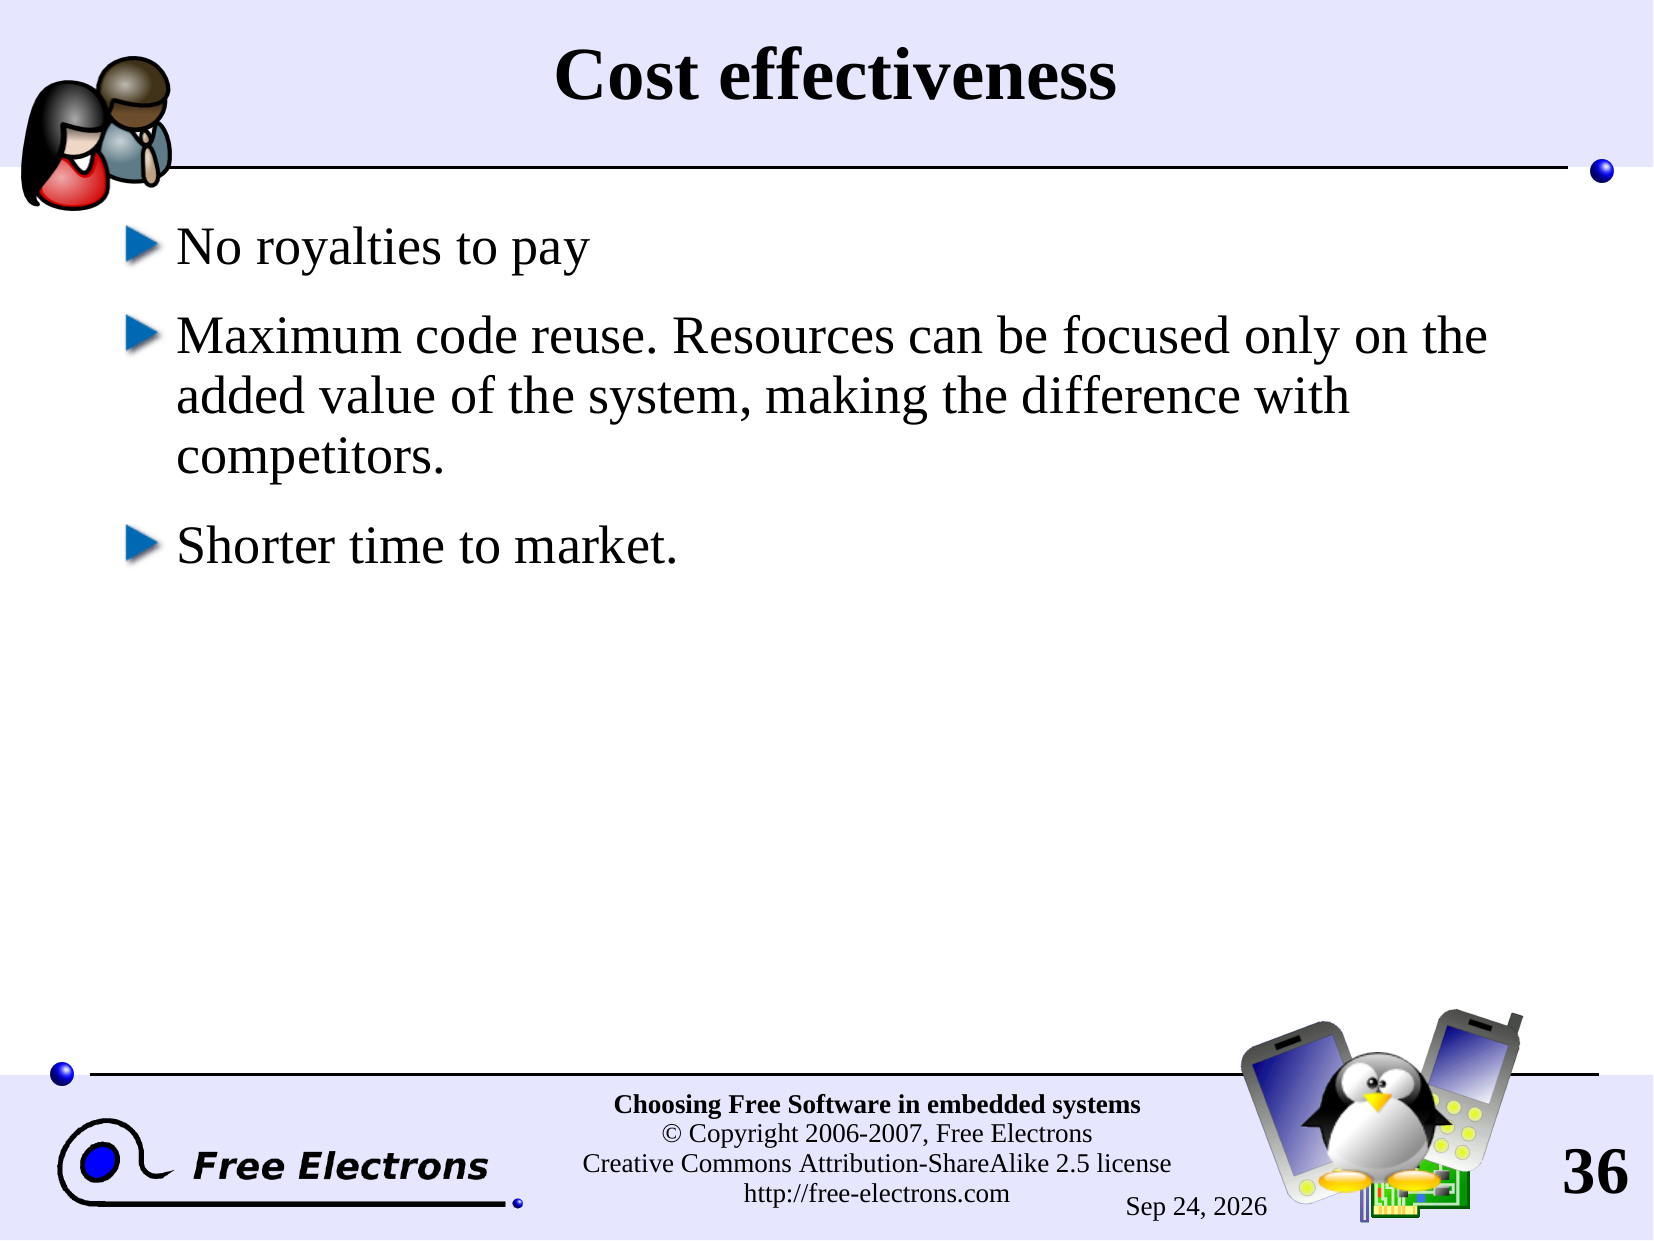

# Cost effectiveness
No royalties to pay
Maximum code reuse. Resources can be focused only on the added value of the system, making the difference with competitors.
Shorter time to market.